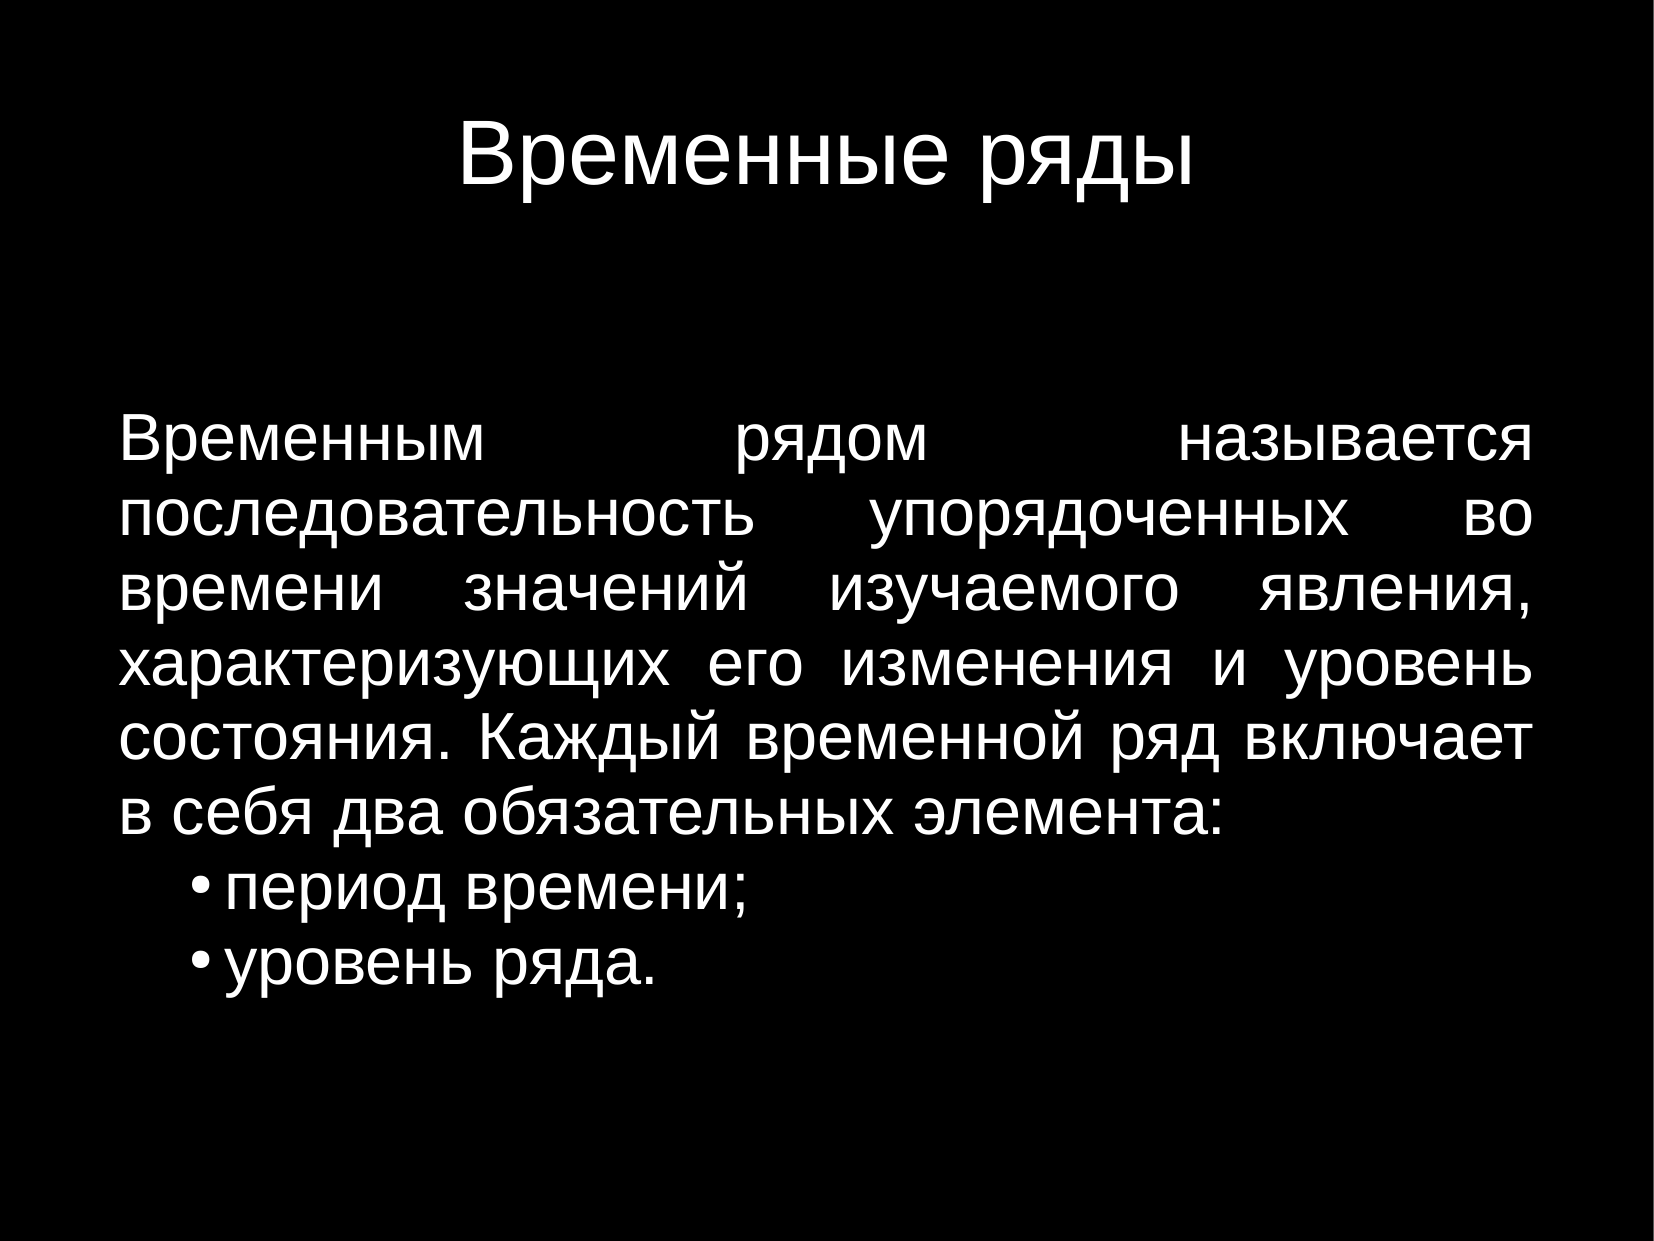

# Временные ряды
Временным рядом называется последовательность упорядоченных во времени значений изучаемого явления, характеризующих его изменения и уровень состояния. Каждый временной ряд включает в себя два обязательных элемента:
период времени;
уровень ряда.